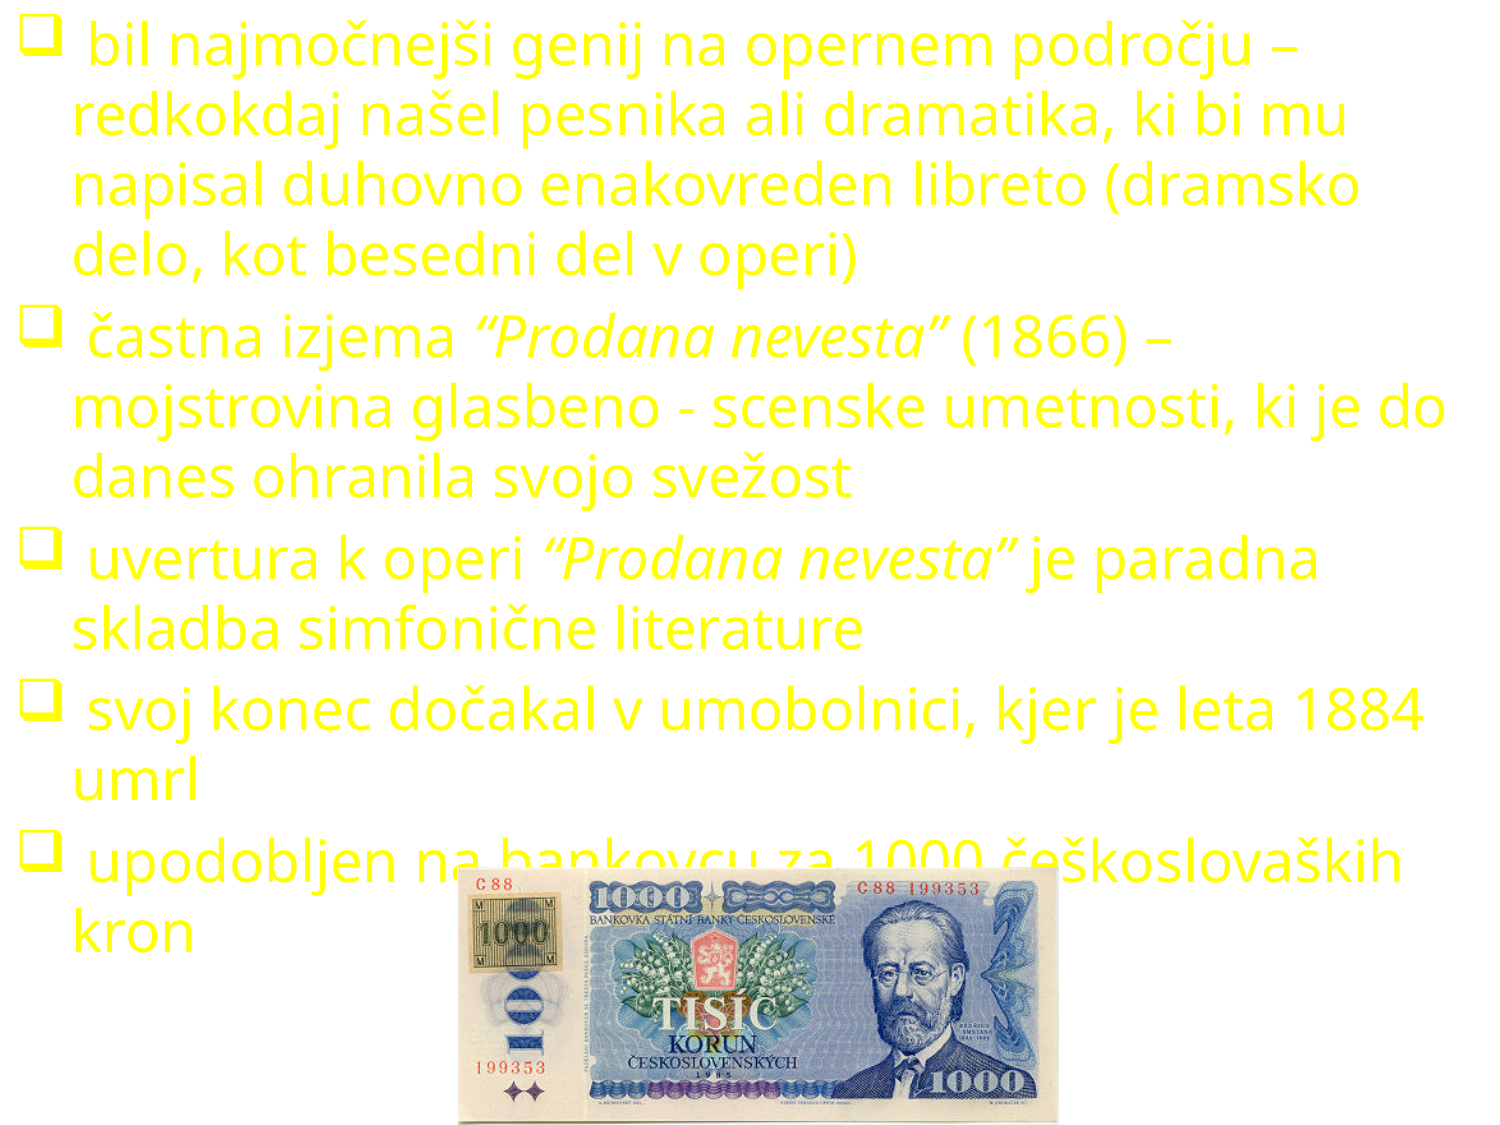

# bil najmočnejši genij na opernem področju – redkokdaj našel pesnika ali dramatika, ki bi mu napisal duhovno enakovreden libreto (dramsko delo, kot besedni del v operi)
 častna izjema “Prodana nevesta” (1866) – mojstrovina glasbeno - scenske umetnosti, ki je do danes ohranila svojo svežost
 uvertura k operi “Prodana nevesta” je paradna skladba simfonične literature
 svoj konec dočakal v umobolnici, kjer je leta 1884 umrl
 upodobljen na bankovcu za 1000 češkoslovaških kron